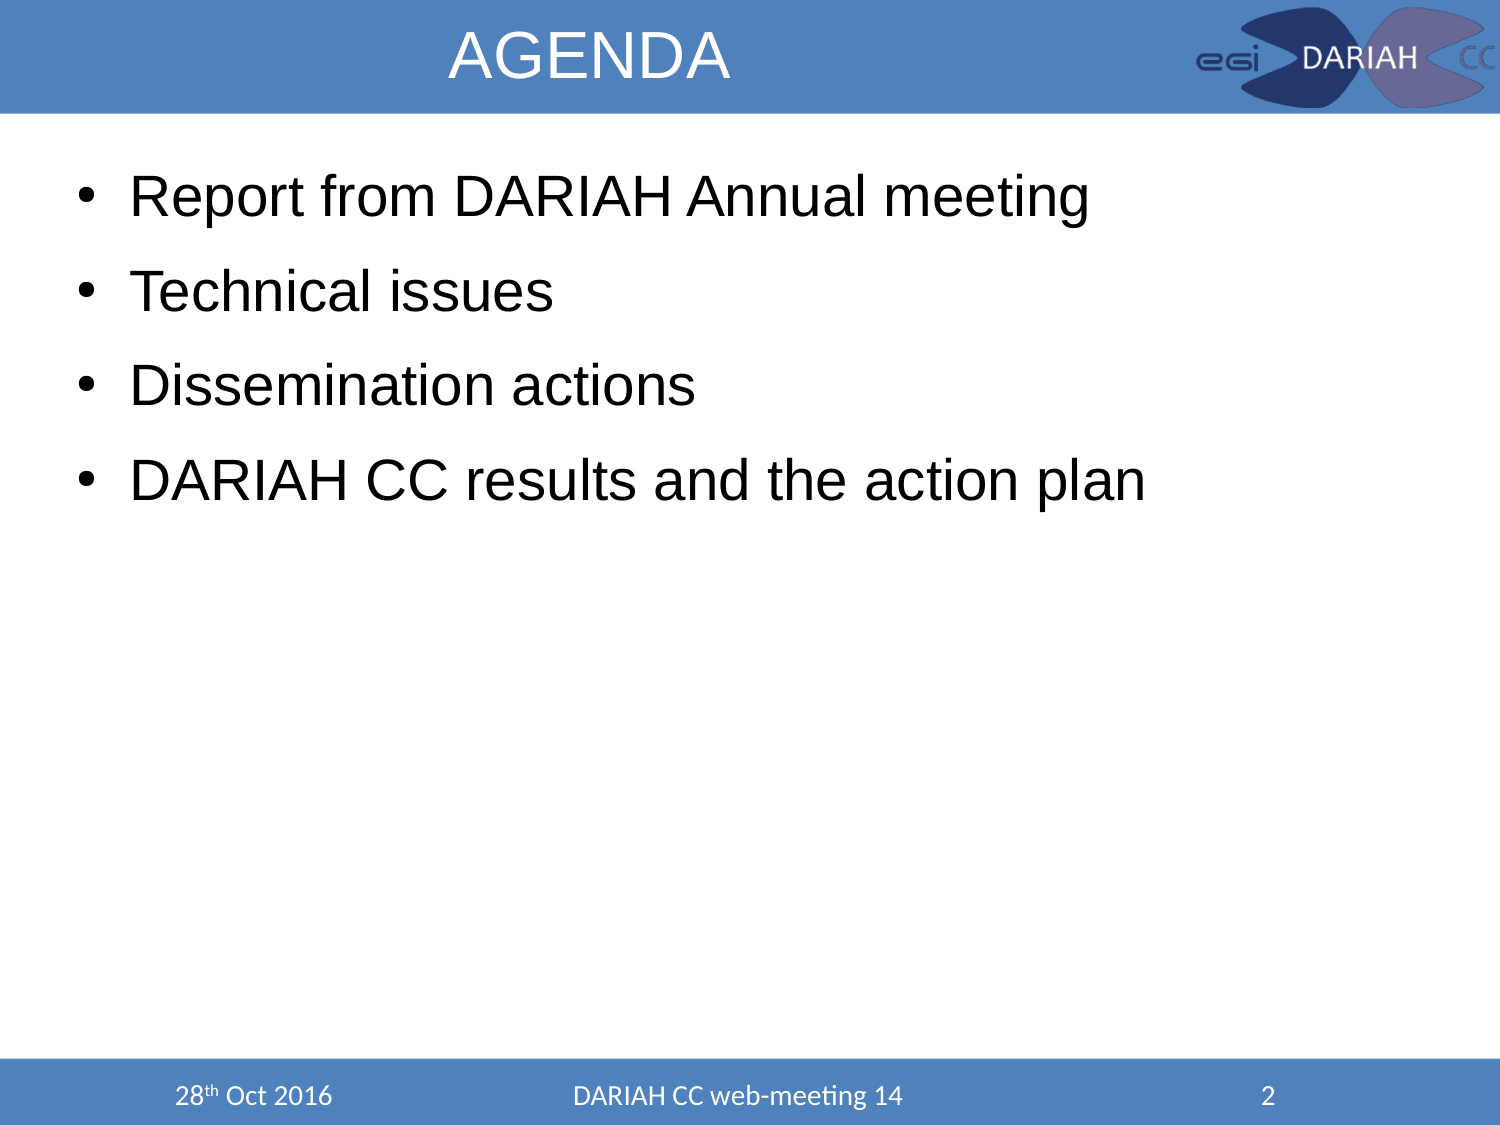

# AGENDA
Report from DARIAH Annual meeting
Technical issues
Dissemination actions
DARIAH CC results and the action plan